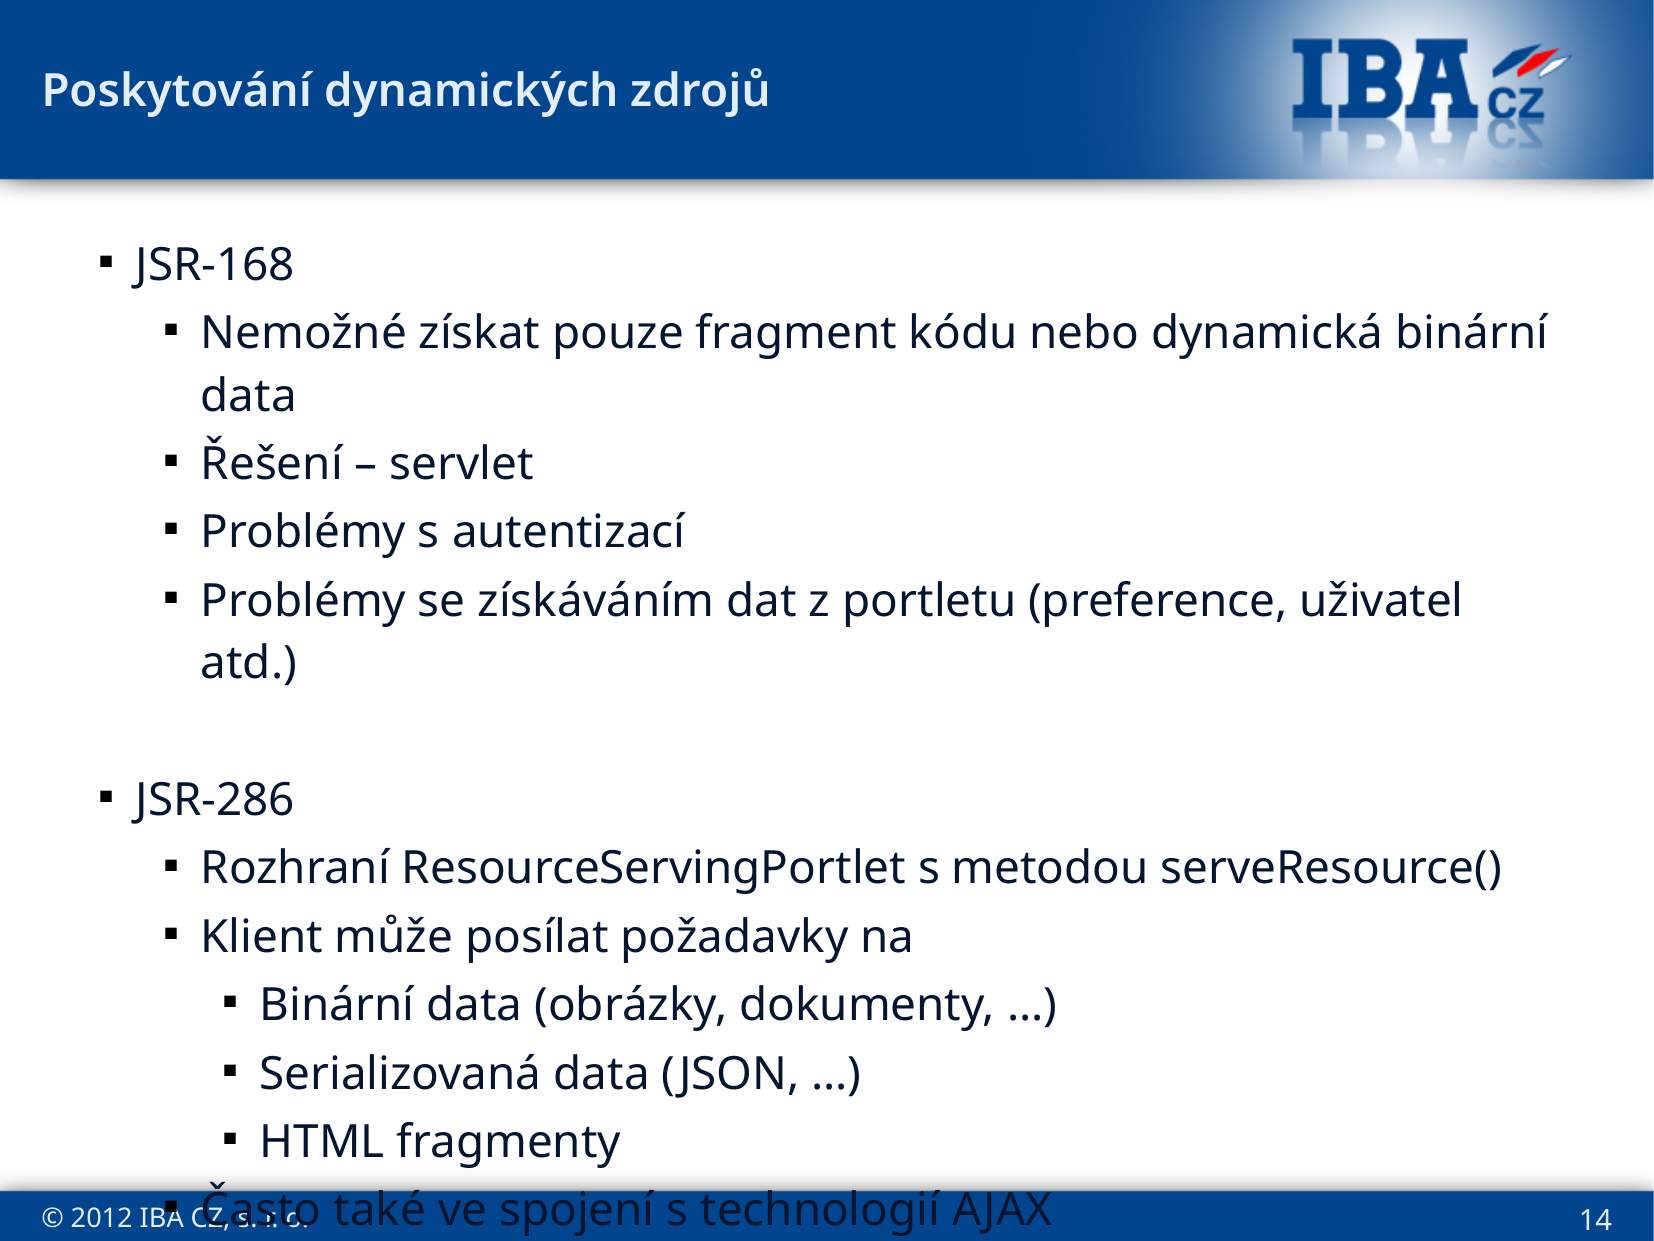

# Poskytování dynamických zdrojů
JSR-168
Nemožné získat pouze fragment kódu nebo dynamická binární data
Řešení – servlet
Problémy s autentizací
Problémy se získáváním dat z portletu (preference, uživatel atd.)
JSR-286
Rozhraní ResourceServingPortlet s metodou serveResource()
Klient může posílat požadavky na
Binární data (obrázky, dokumenty, ...)
Serializovaná data (JSON, …)
HTML fragmenty
Často také ve spojení s technologií AJAX
14